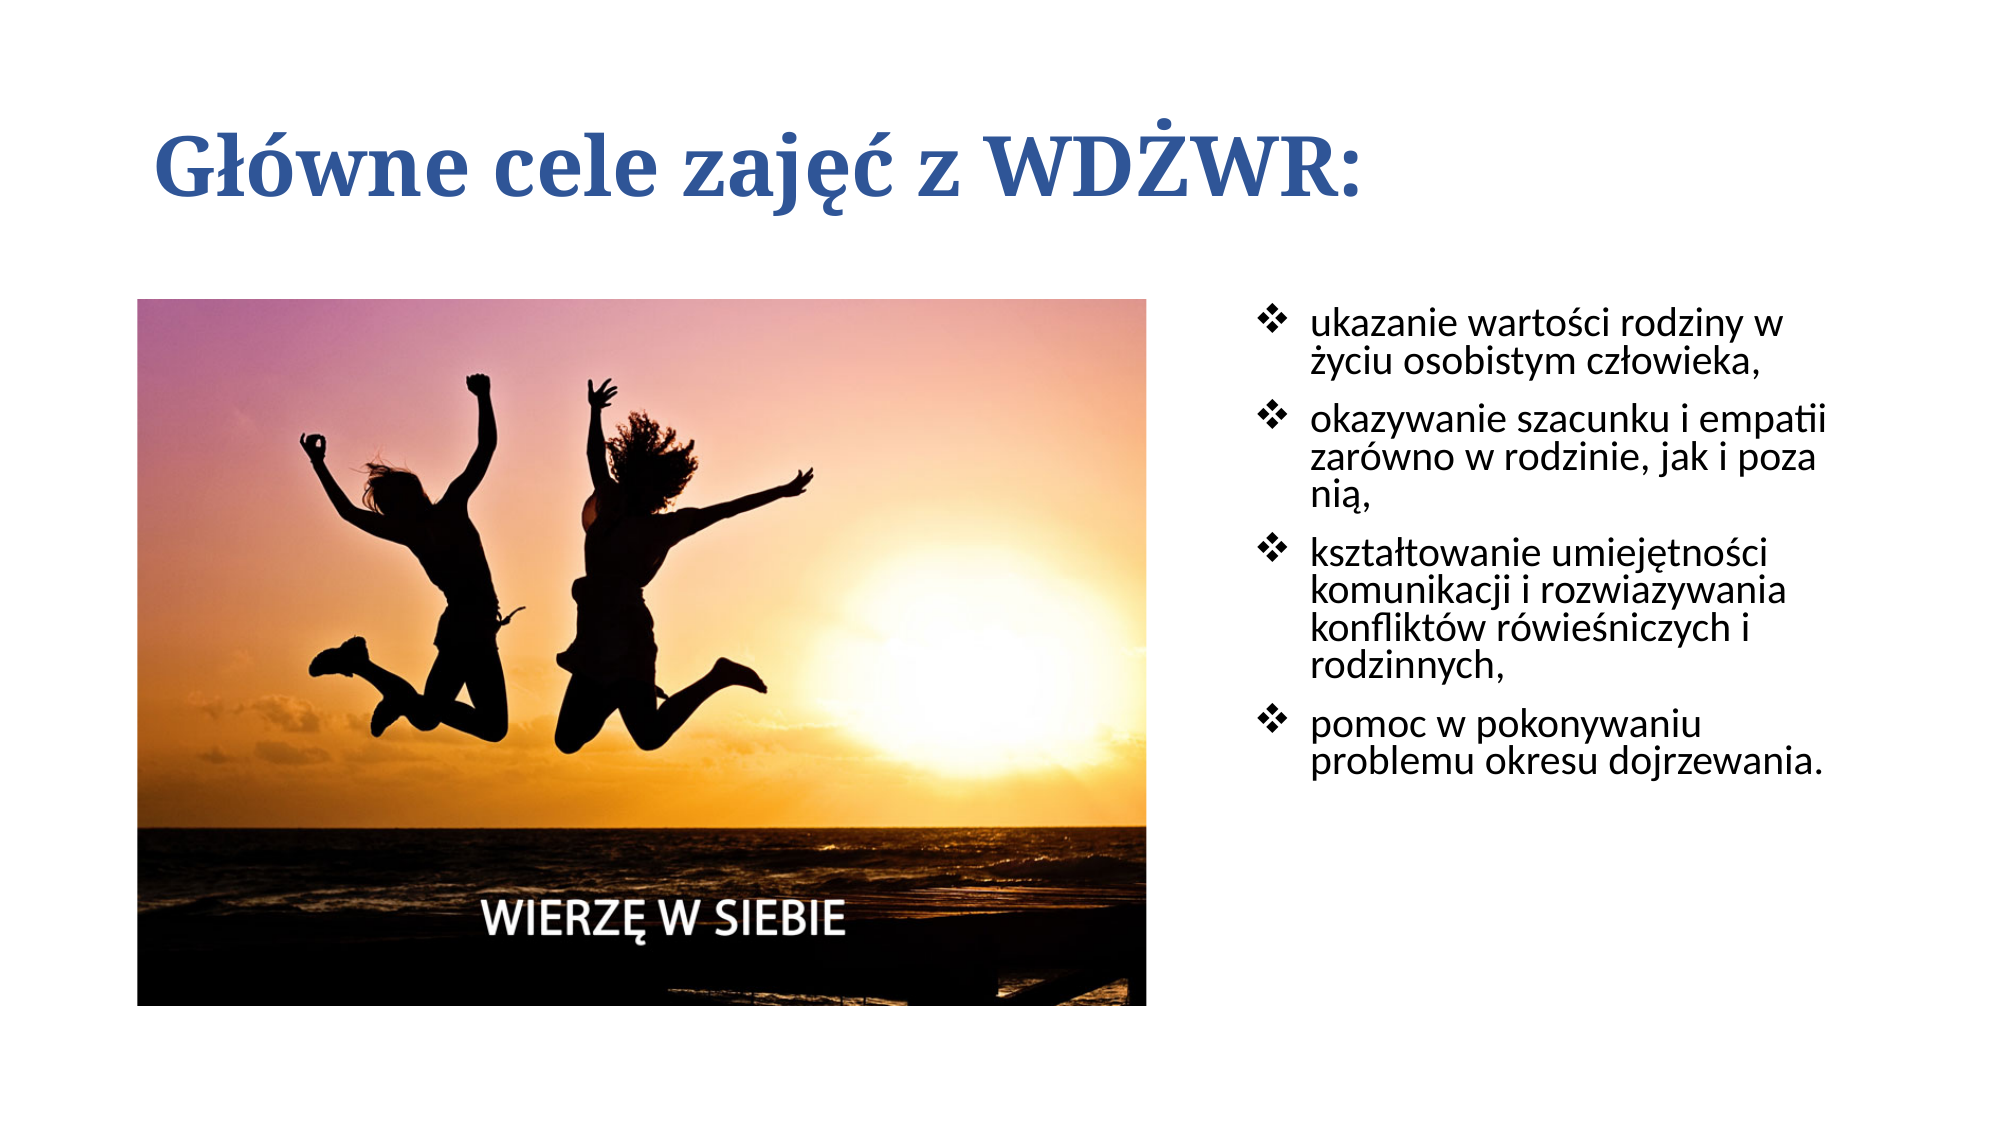

Główne cele zajęć z WDŻWR:
ukazanie wartości rodziny w życiu osobistym człowieka,
okazywanie szacunku i empatii zarówno w rodzinie, jak i poza nią,
kształtowanie umiejętności komunikacji i rozwiazywania konfliktów rówieśniczych i rodzinnych,
pomoc w pokonywaniu problemu okresu dojrzewania.